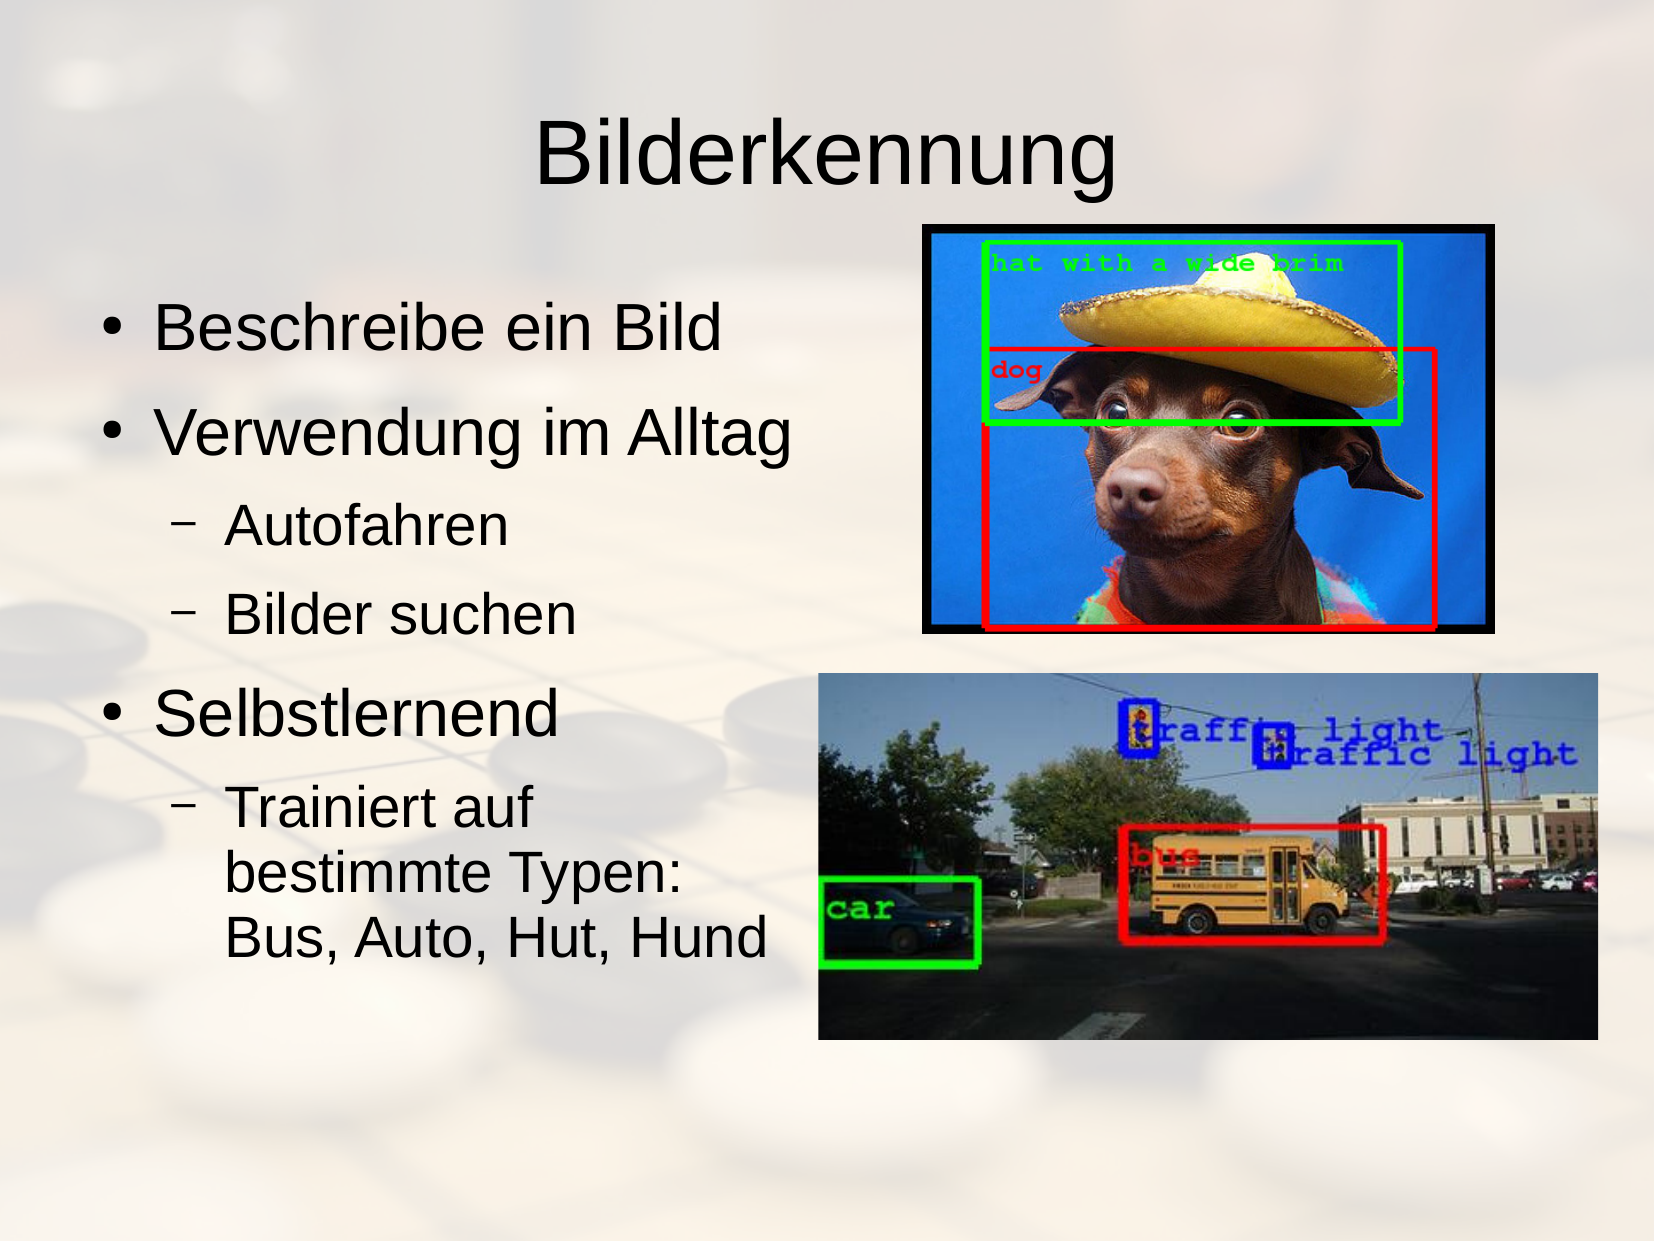

# Bilderkennung
Beschreibe ein Bild
Verwendung im Alltag
Autofahren
Bilder suchen
Selbstlernend
Trainiert auf bestimmte Typen: Bus, Auto, Hut, Hund